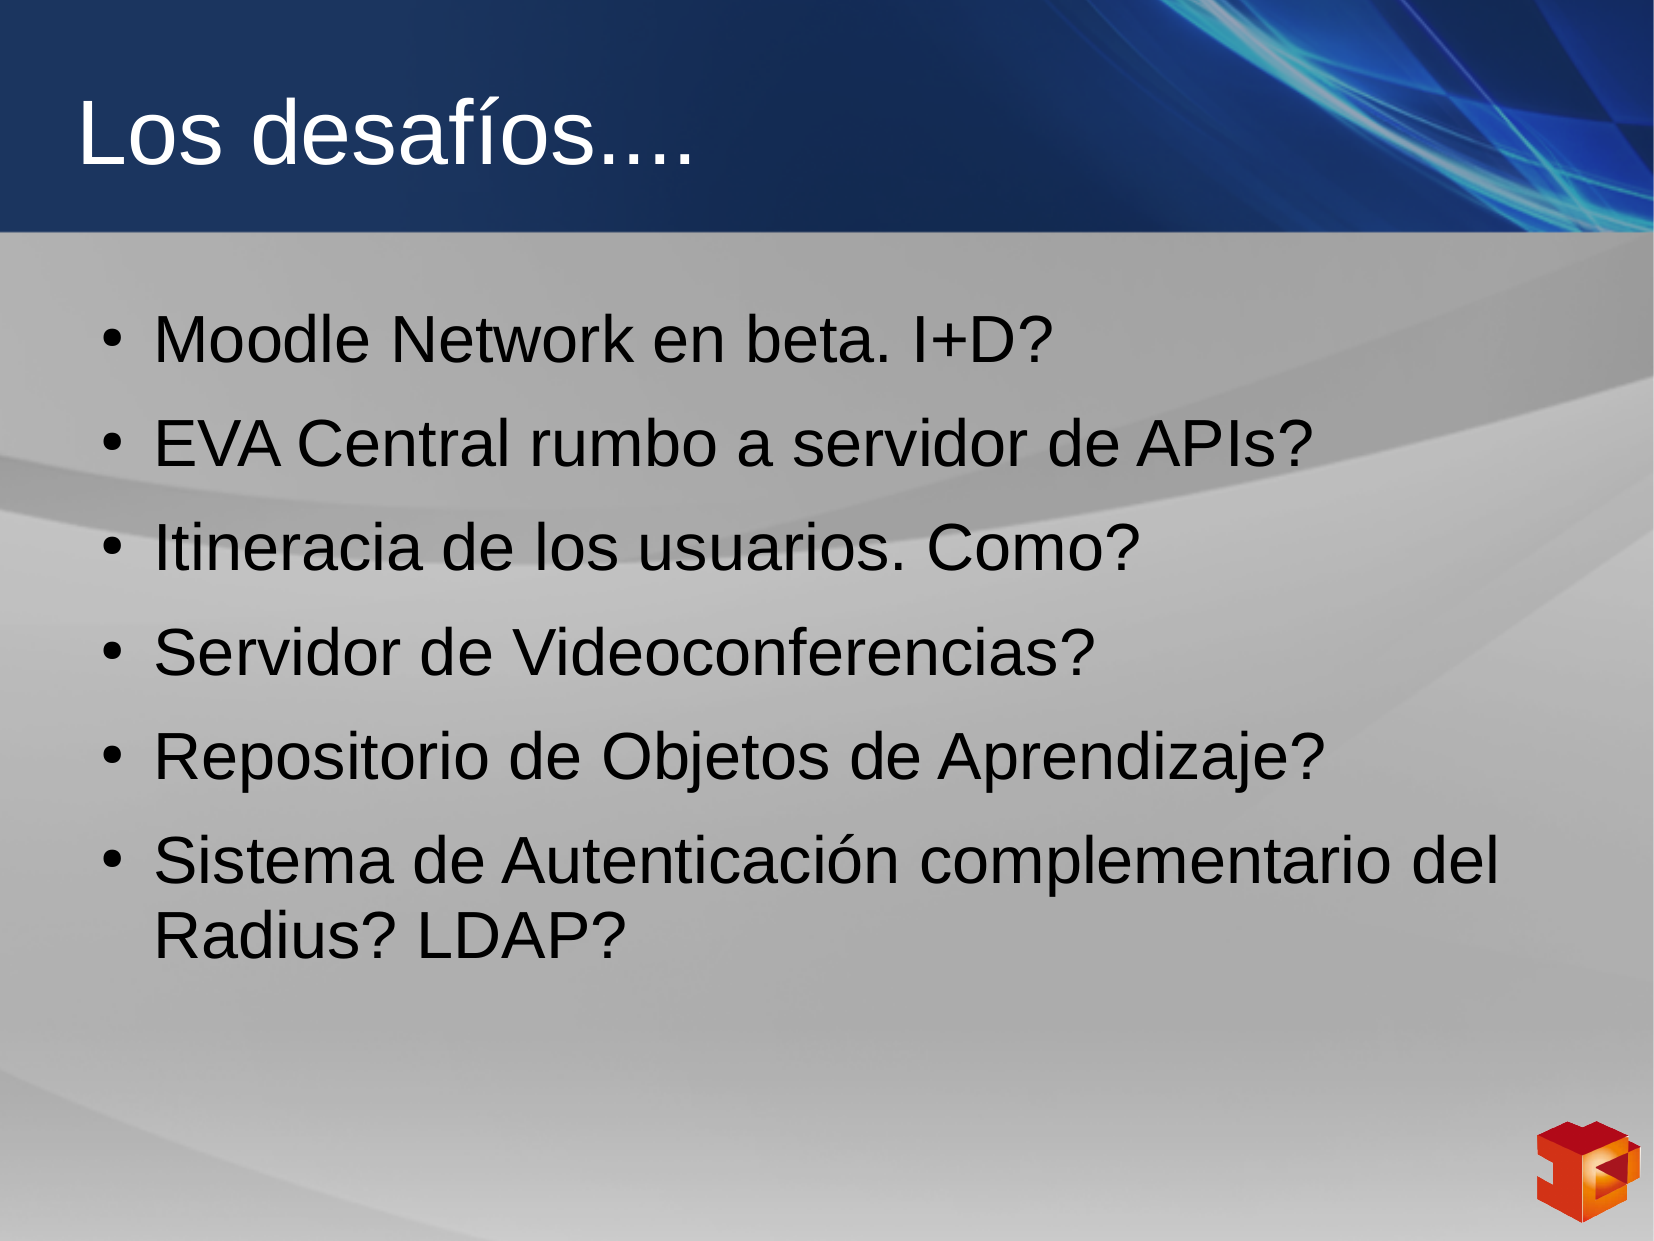

# Los desafíos....
Moodle Network en beta. I+D?
EVA Central rumbo a servidor de APIs?
Itineracia de los usuarios. Como?
Servidor de Videoconferencias?
Repositorio de Objetos de Aprendizaje?
Sistema de Autenticación complementario del Radius? LDAP?